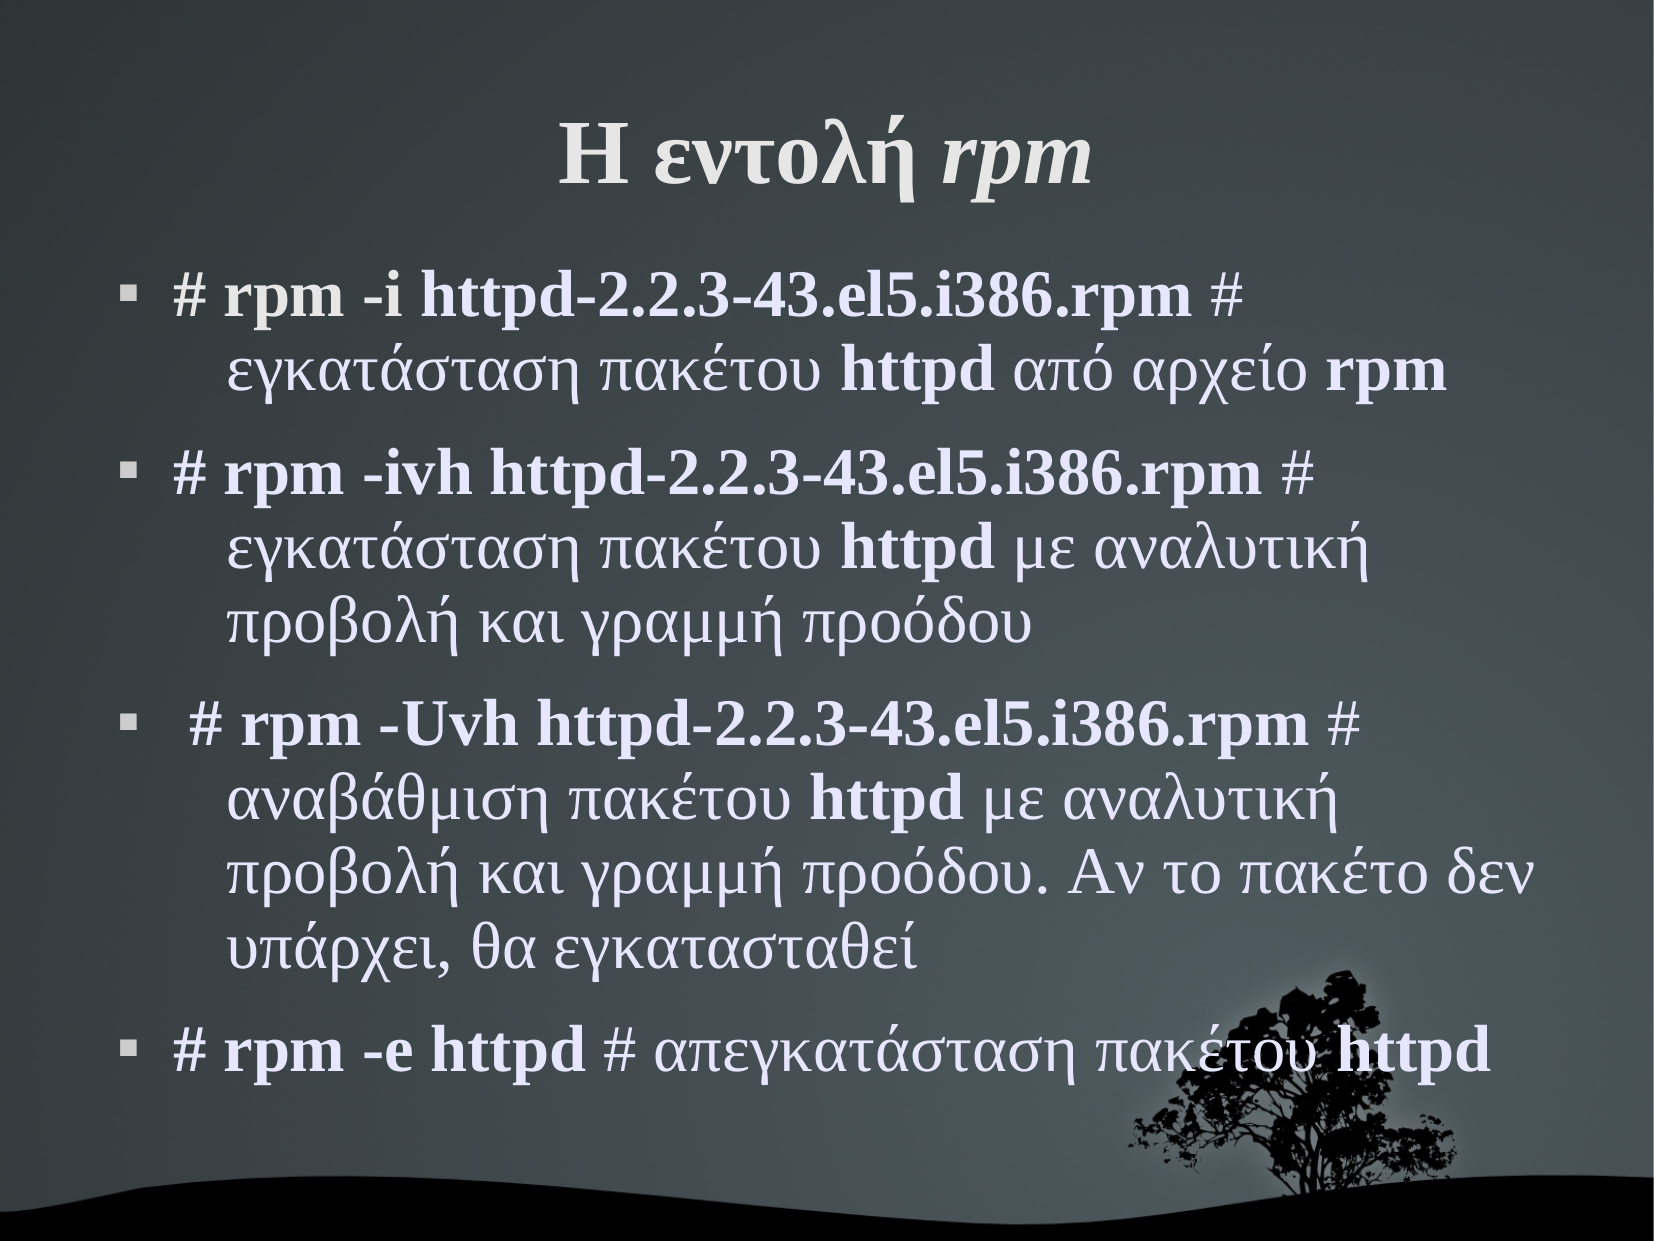

# Η εντολή rpm
# rpm -i httpd-2.2.3-43.el5.i386.rpm # εγκατάσταση πακέτου httpd από αρχείο rpm
# rpm -ivh httpd-2.2.3-43.el5.i386.rpm # εγκατάσταση πακέτου httpd με αναλυτική προβολή και γραμμή προόδου
 # rpm -Uvh httpd-2.2.3-43.el5.i386.rpm # αναβάθμιση πακέτου httpd με αναλυτική προβολή και γραμμή προόδου. Αν το πακέτο δεν υπάρχει, θα εγκατασταθεί
# rpm -e httpd # απεγκατάσταση πακέτου httpd